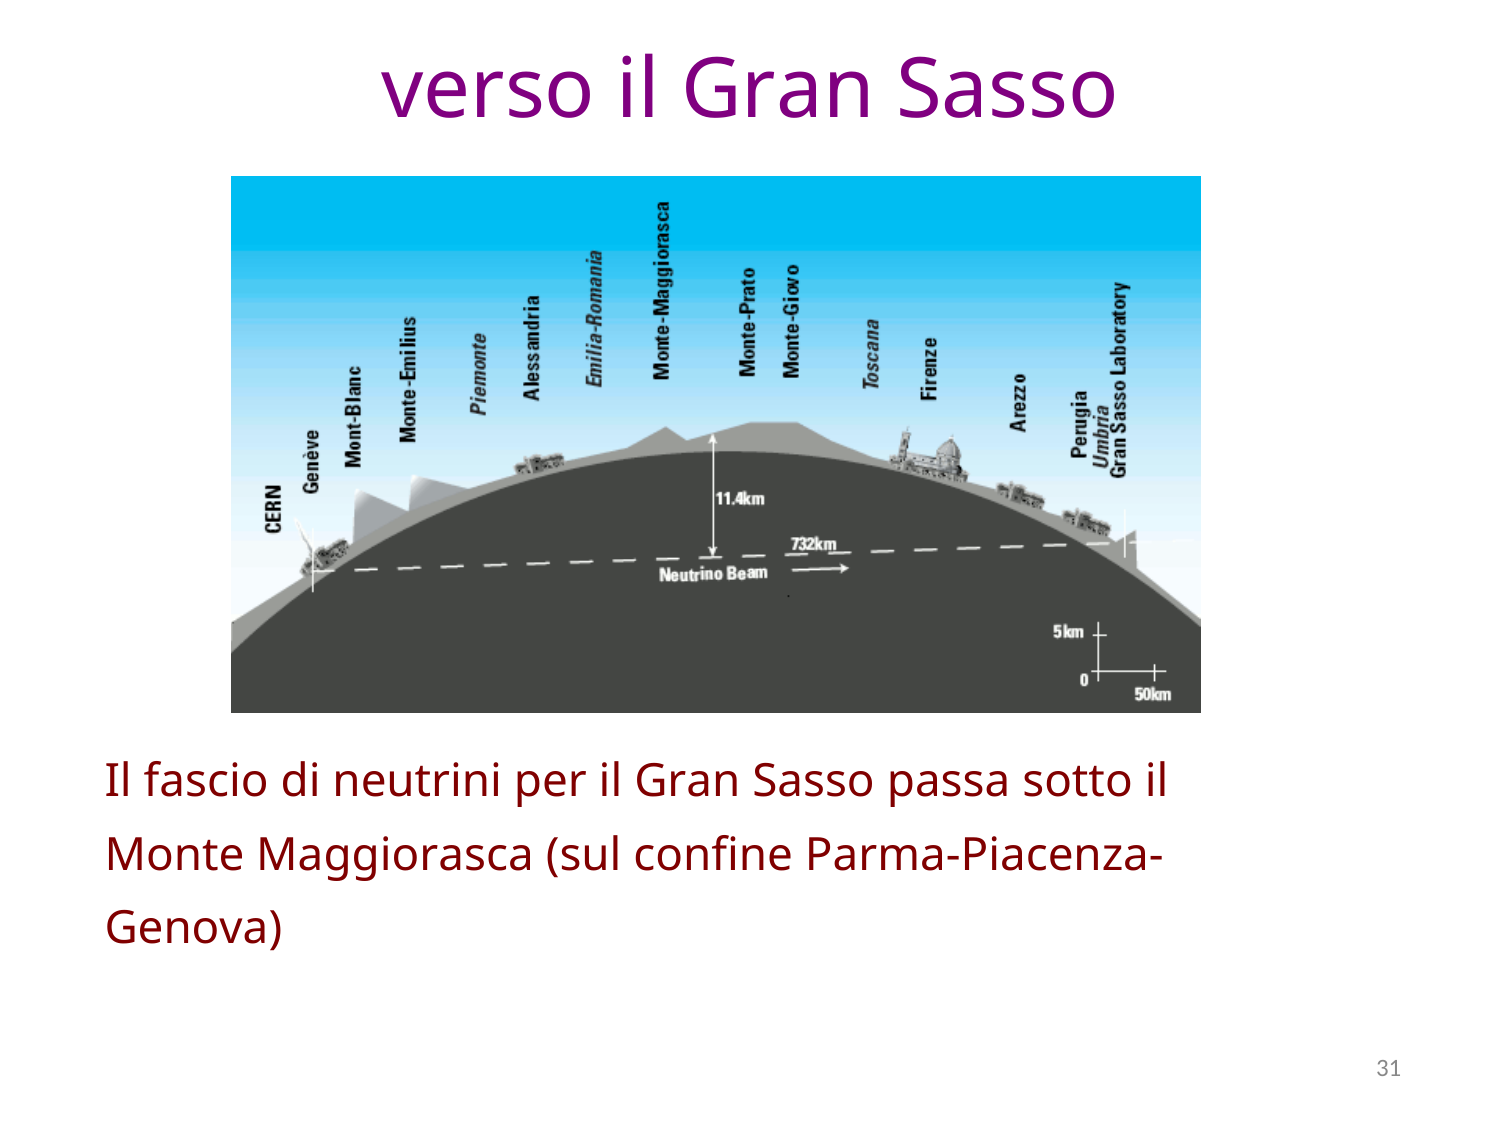

verso il Gran Sasso
Il fascio di neutrini per il Gran Sasso passa sotto il Monte Maggiorasca (sul confine Parma-Piacenza-Genova)
31